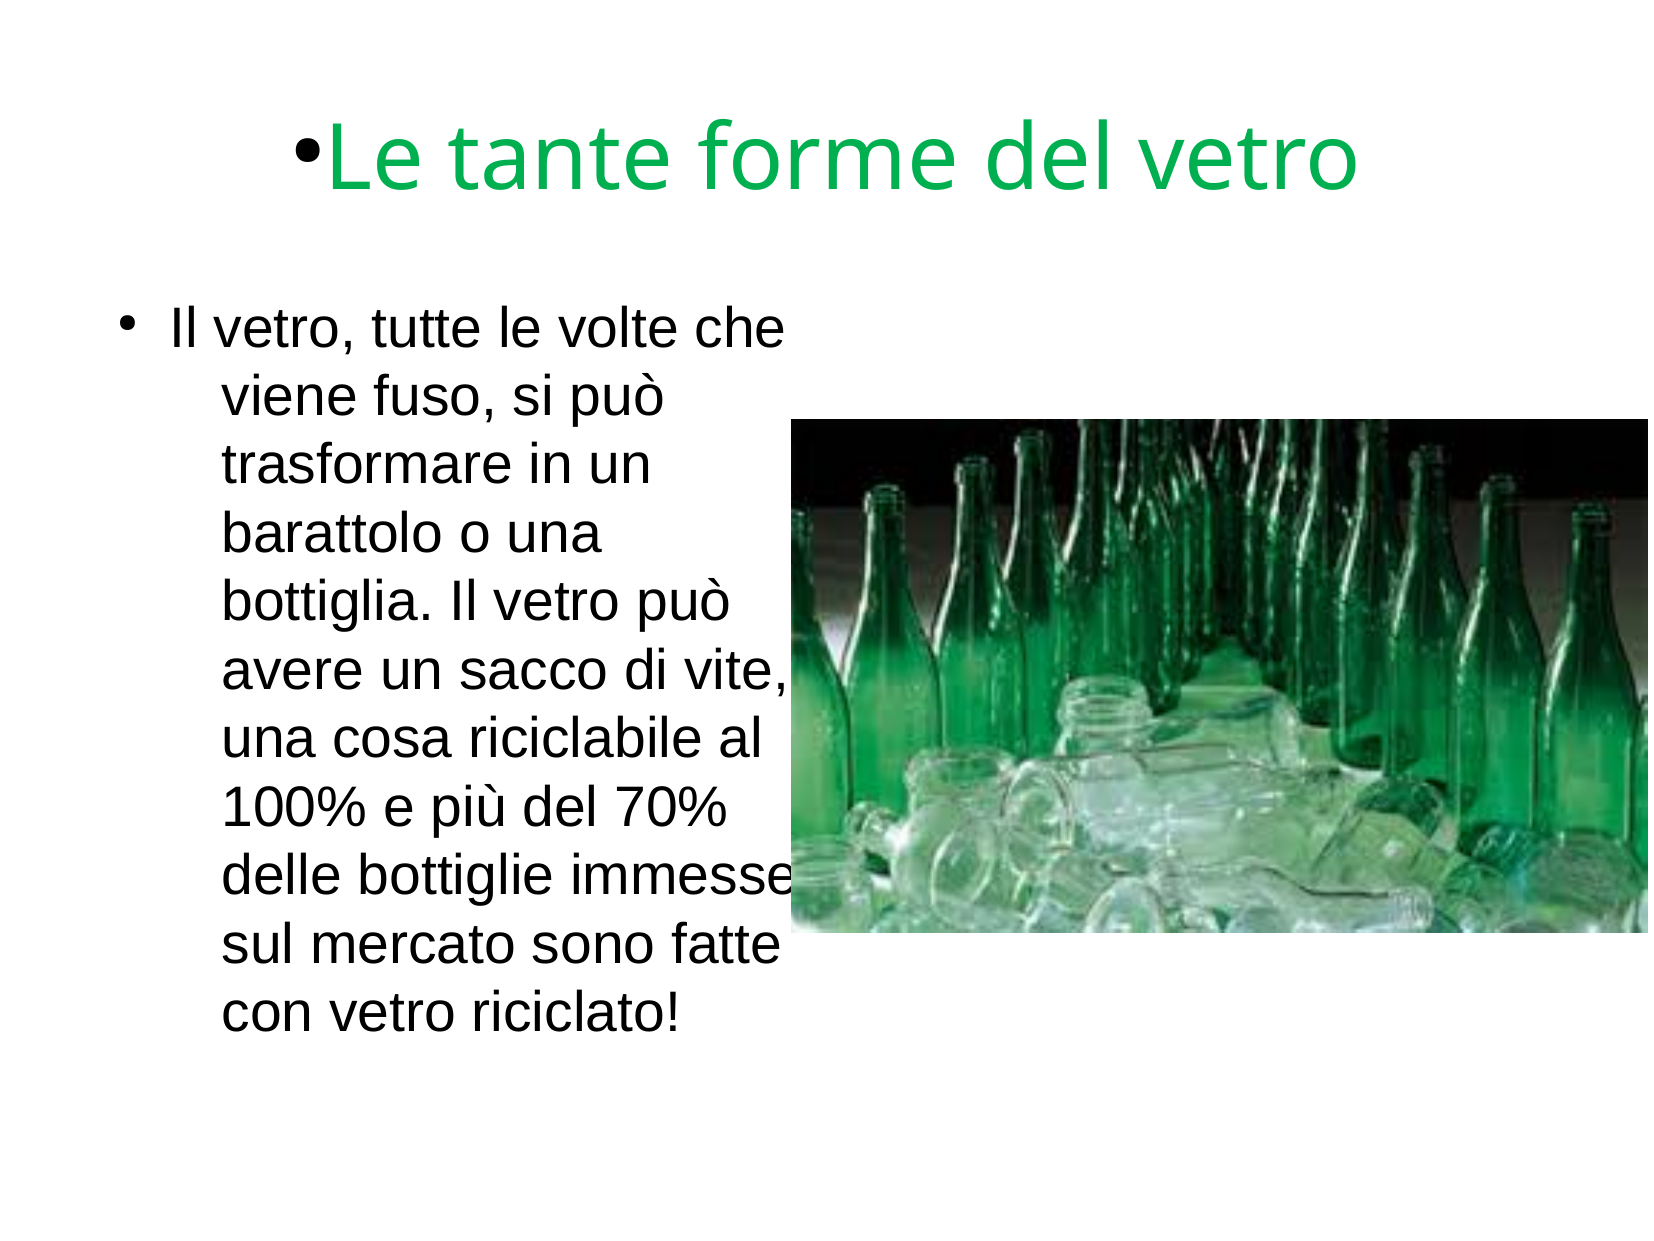

# Le tante forme del vetro
Il vetro, tutte le volte che viene fuso, si può trasformare in un barattolo o una bottiglia. Il vetro può avere un sacco di vite, una cosa riciclabile al 100% e più del 70% delle bottiglie immesse sul mercato sono fatte con vetro riciclato!